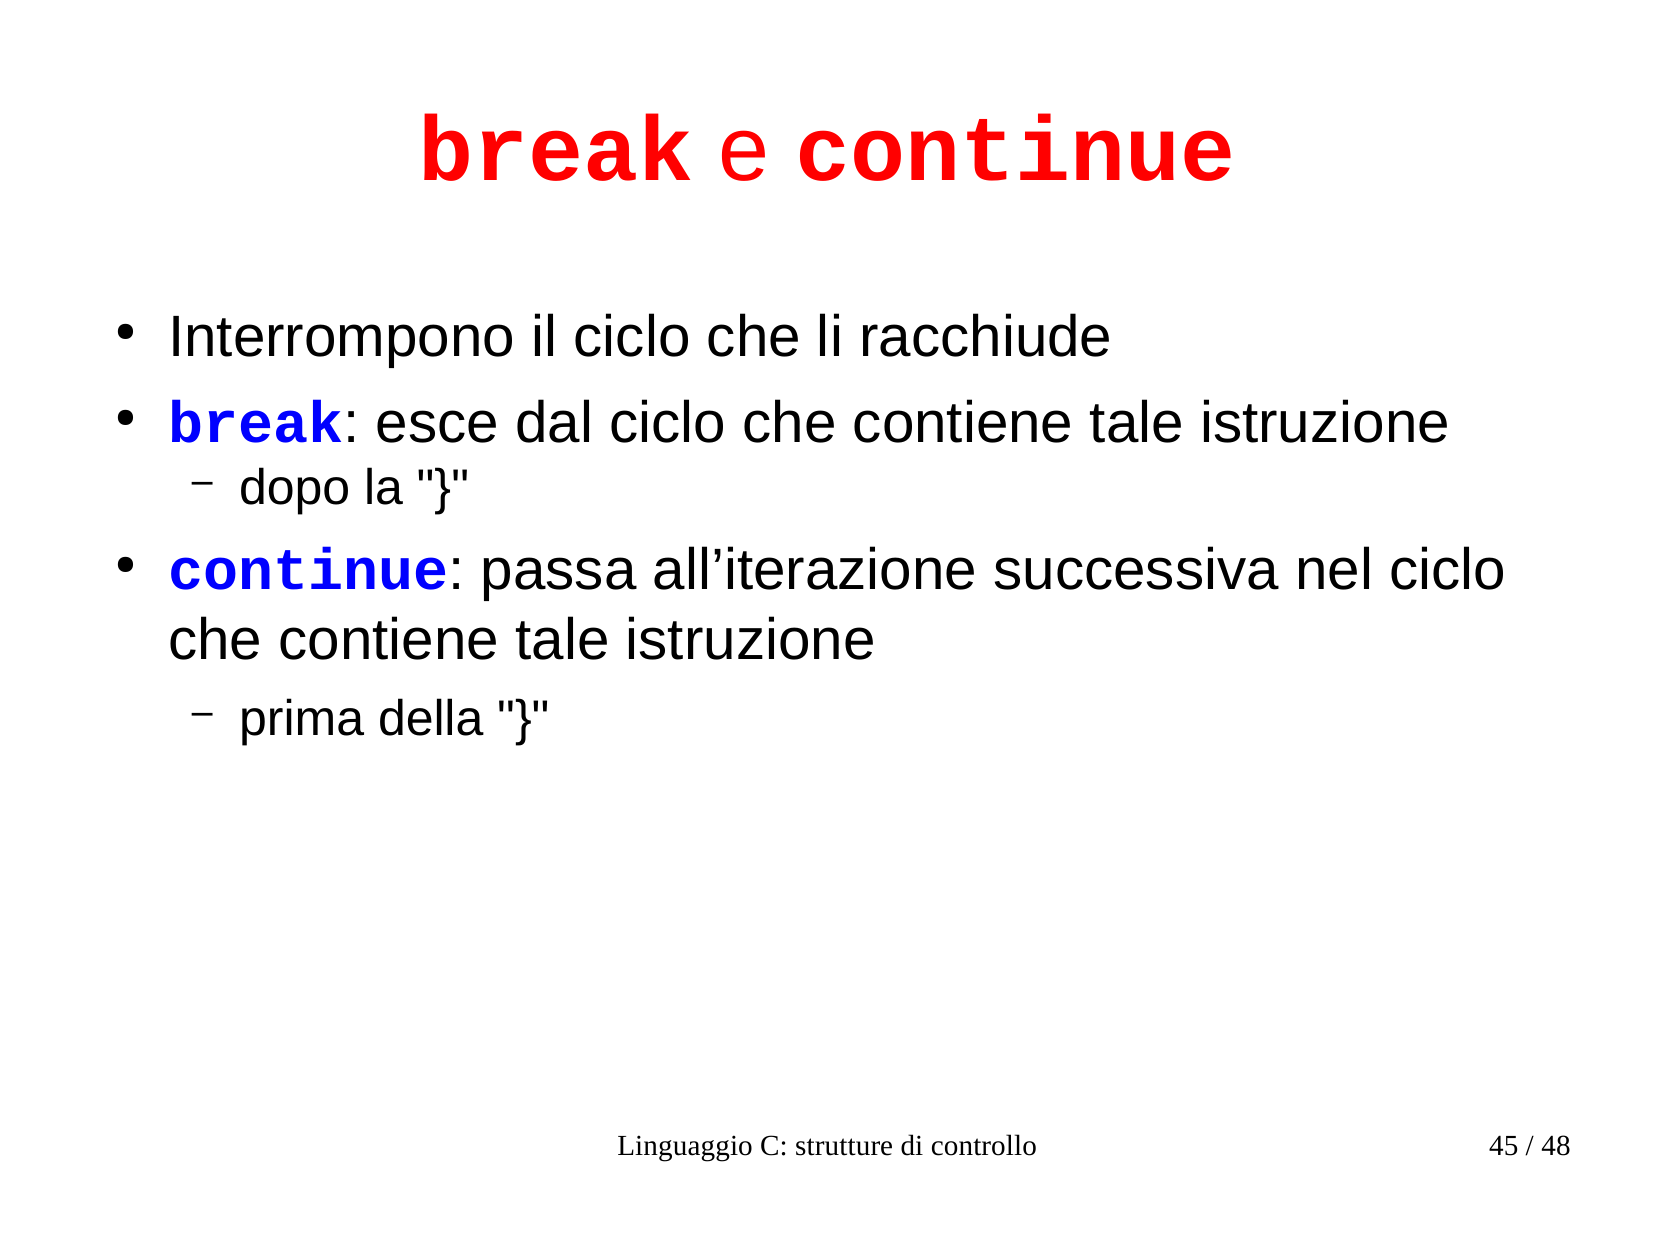

# break e continue
Interrompono il ciclo che li racchiude
break: esce dal ciclo che contiene tale istruzione
dopo la "}"
continue: passa all’iterazione successiva nel ciclo che contiene tale istruzione
prima della "}"
Linguaggio C: strutture di controllo
45